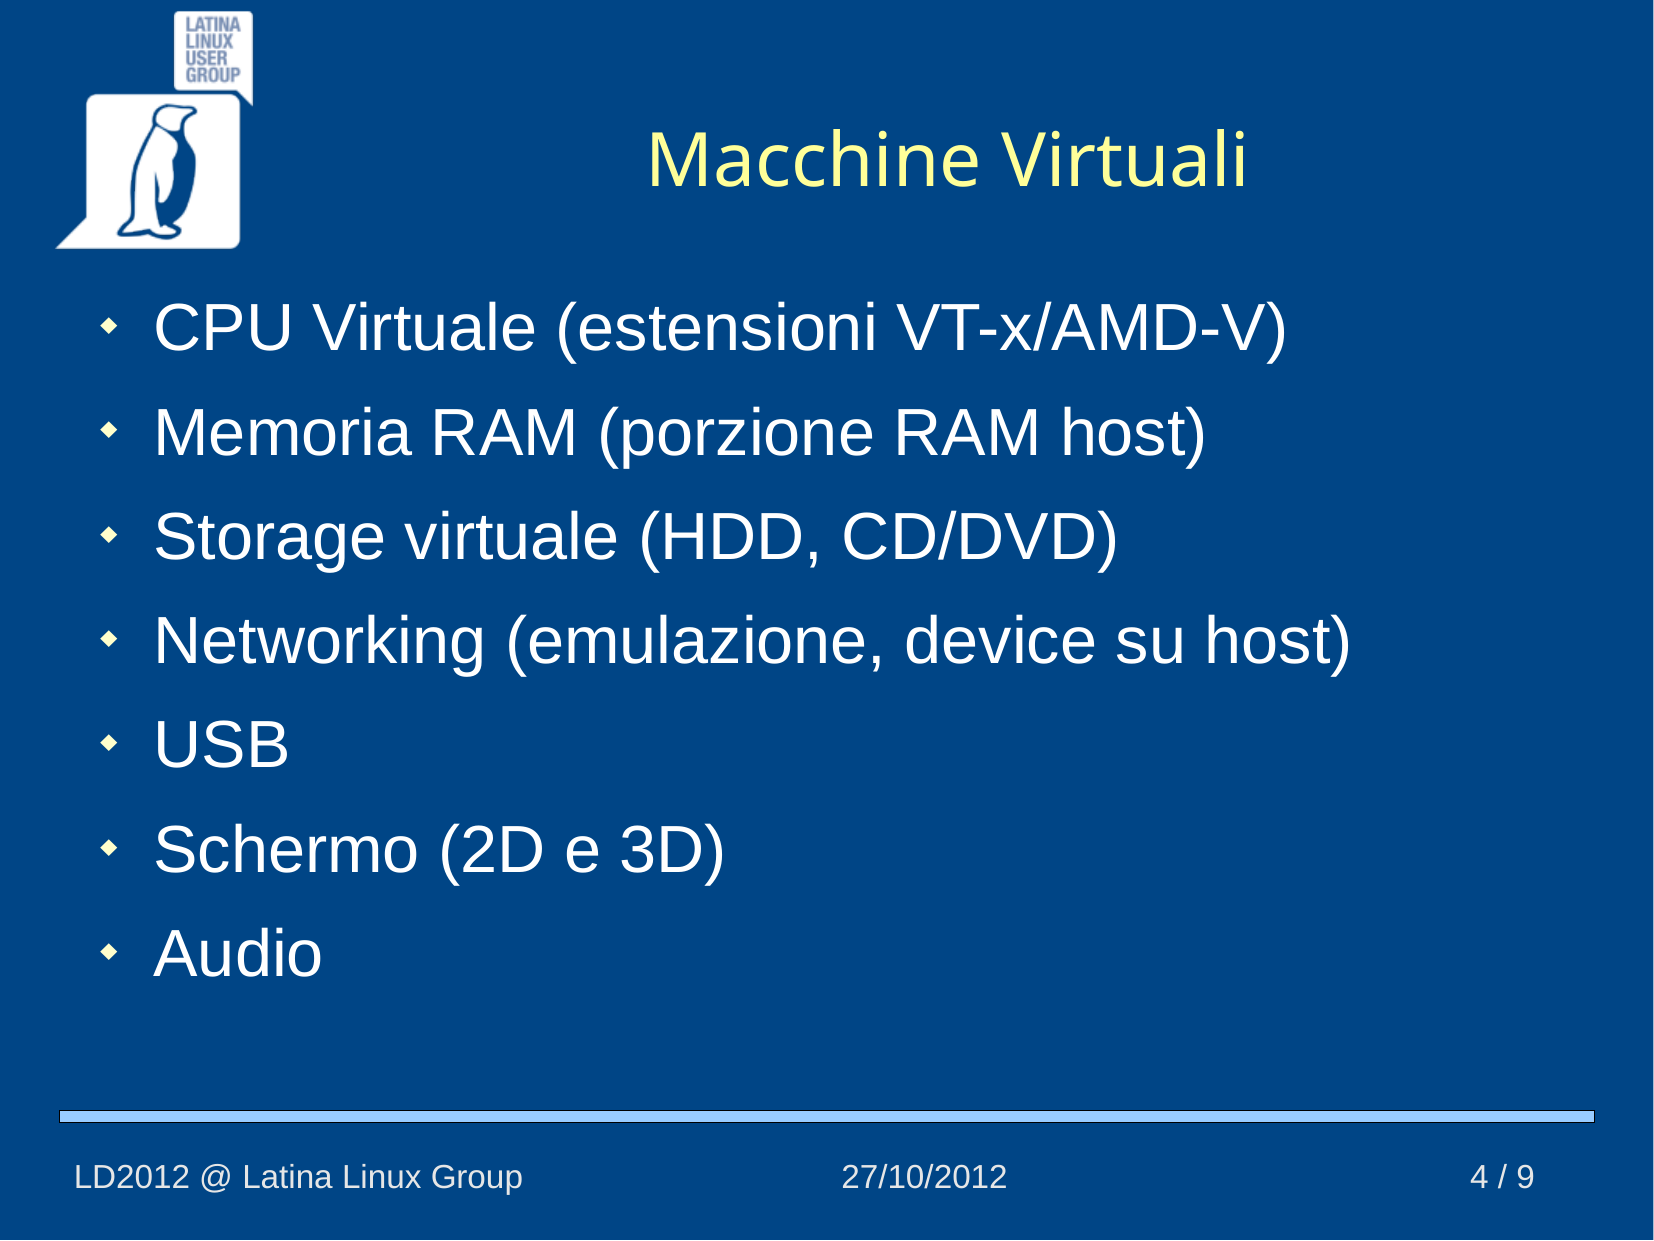

# Macchine Virtuali
CPU Virtuale (estensioni VT-x/AMD-V)
Memoria RAM (porzione RAM host)
Storage virtuale (HDD, CD/DVD)
Networking (emulazione, device su host)
USB
Schermo (2D e 3D)
Audio